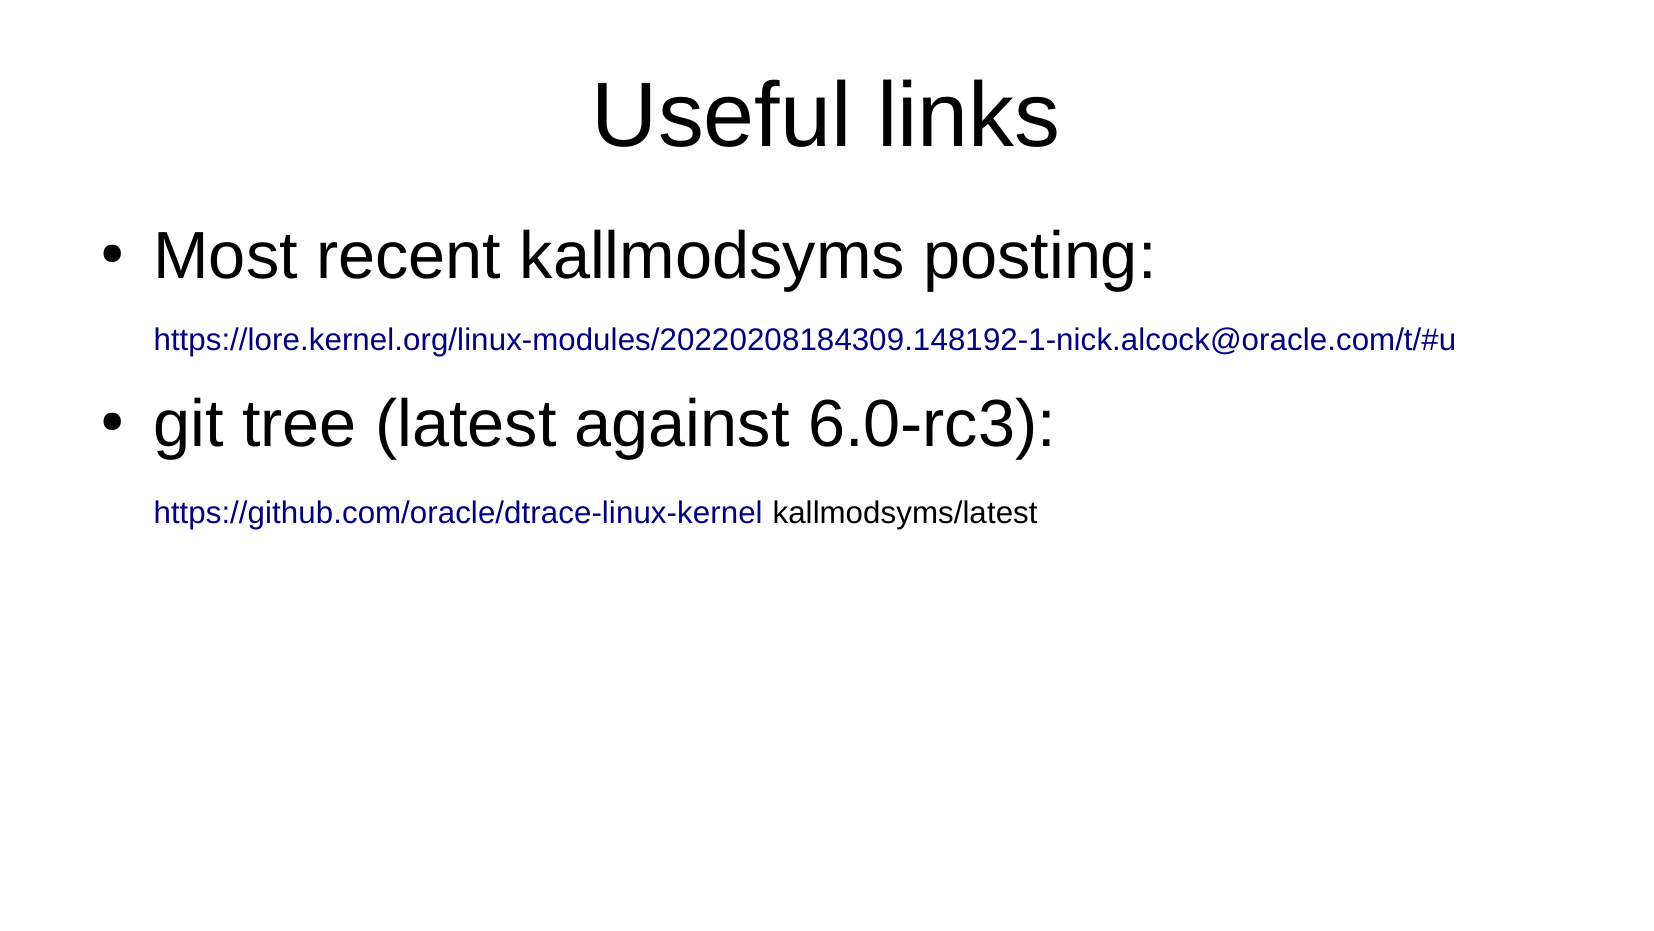

# Useful links
Most recent kallmodsyms posting:
https://lore.kernel.org/linux-modules/20220208184309.148192-1-nick.alcock@oracle.com/t/#u
git tree (latest against 6.0-rc3):
https://github.com/oracle/dtrace-linux-kernel kallmodsyms/latest